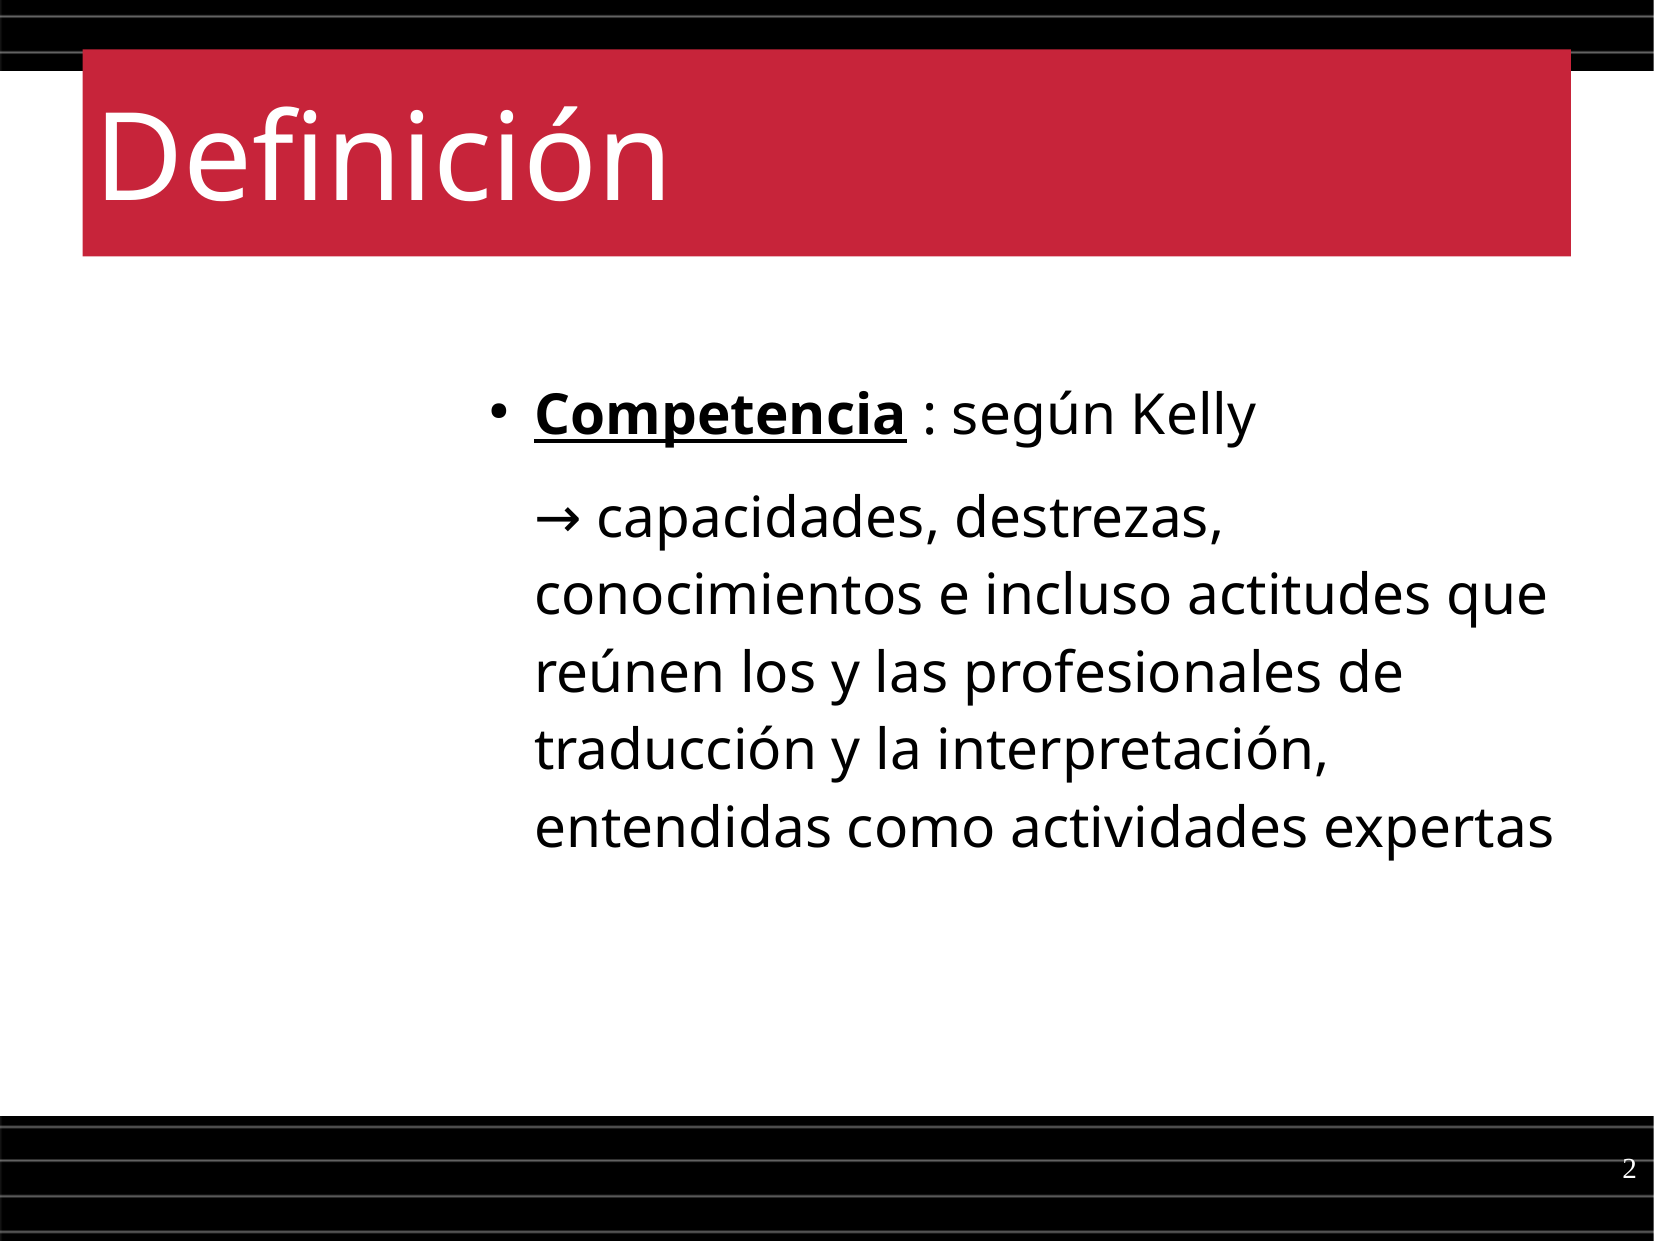

# Definición
Competencia : según Kelly
→ capacidades, destrezas, conocimientos e incluso actitudes que reúnen los y las profesionales de traducción y la interpretación, entendidas como actividades expertas
2